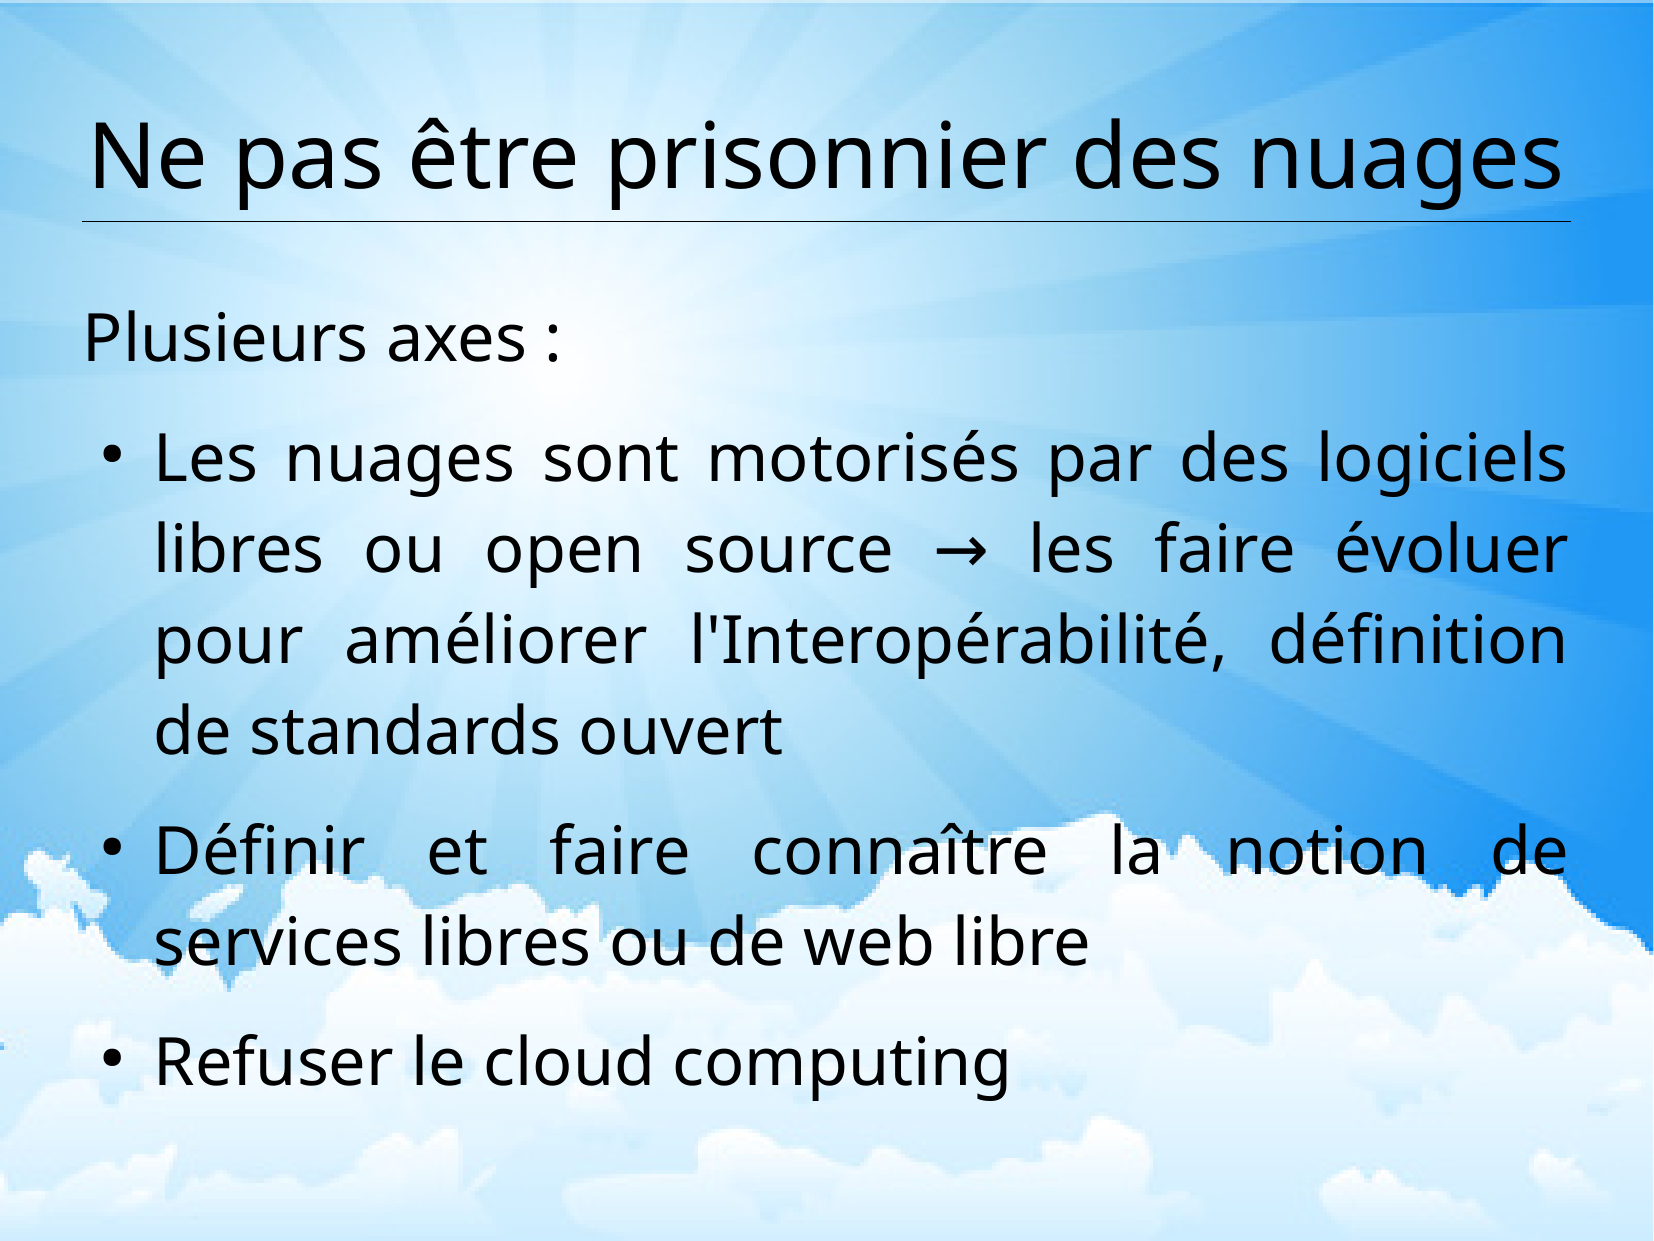

# Ne pas être prisonnier des nuages
Plusieurs axes :
Les nuages sont motorisés par des logiciels libres ou open source → les faire évoluer pour améliorer l'Interopérabilité, définition de standards ouvert
Définir et faire connaître la notion de services libres ou de web libre
Refuser le cloud computing